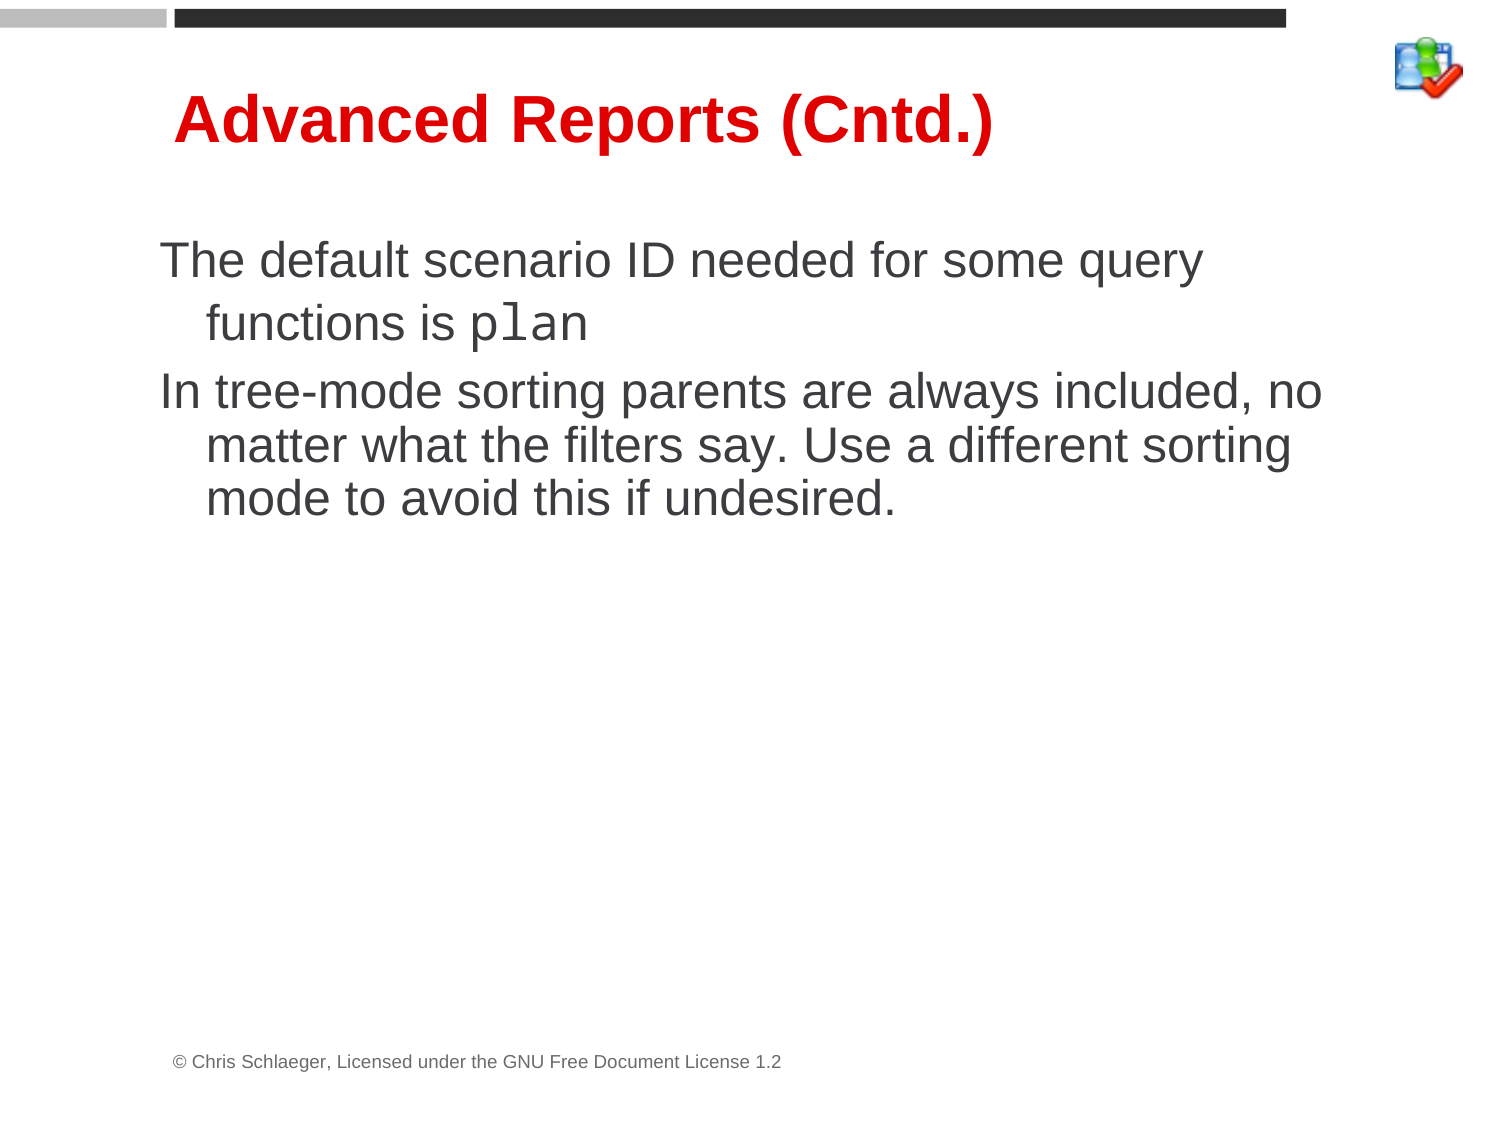

# Advanced Reports (Cntd.)
The default scenario ID needed for some query functions is plan
In tree-mode sorting parents are always included, no matter what the filters say. Use a different sorting mode to avoid this if undesired.